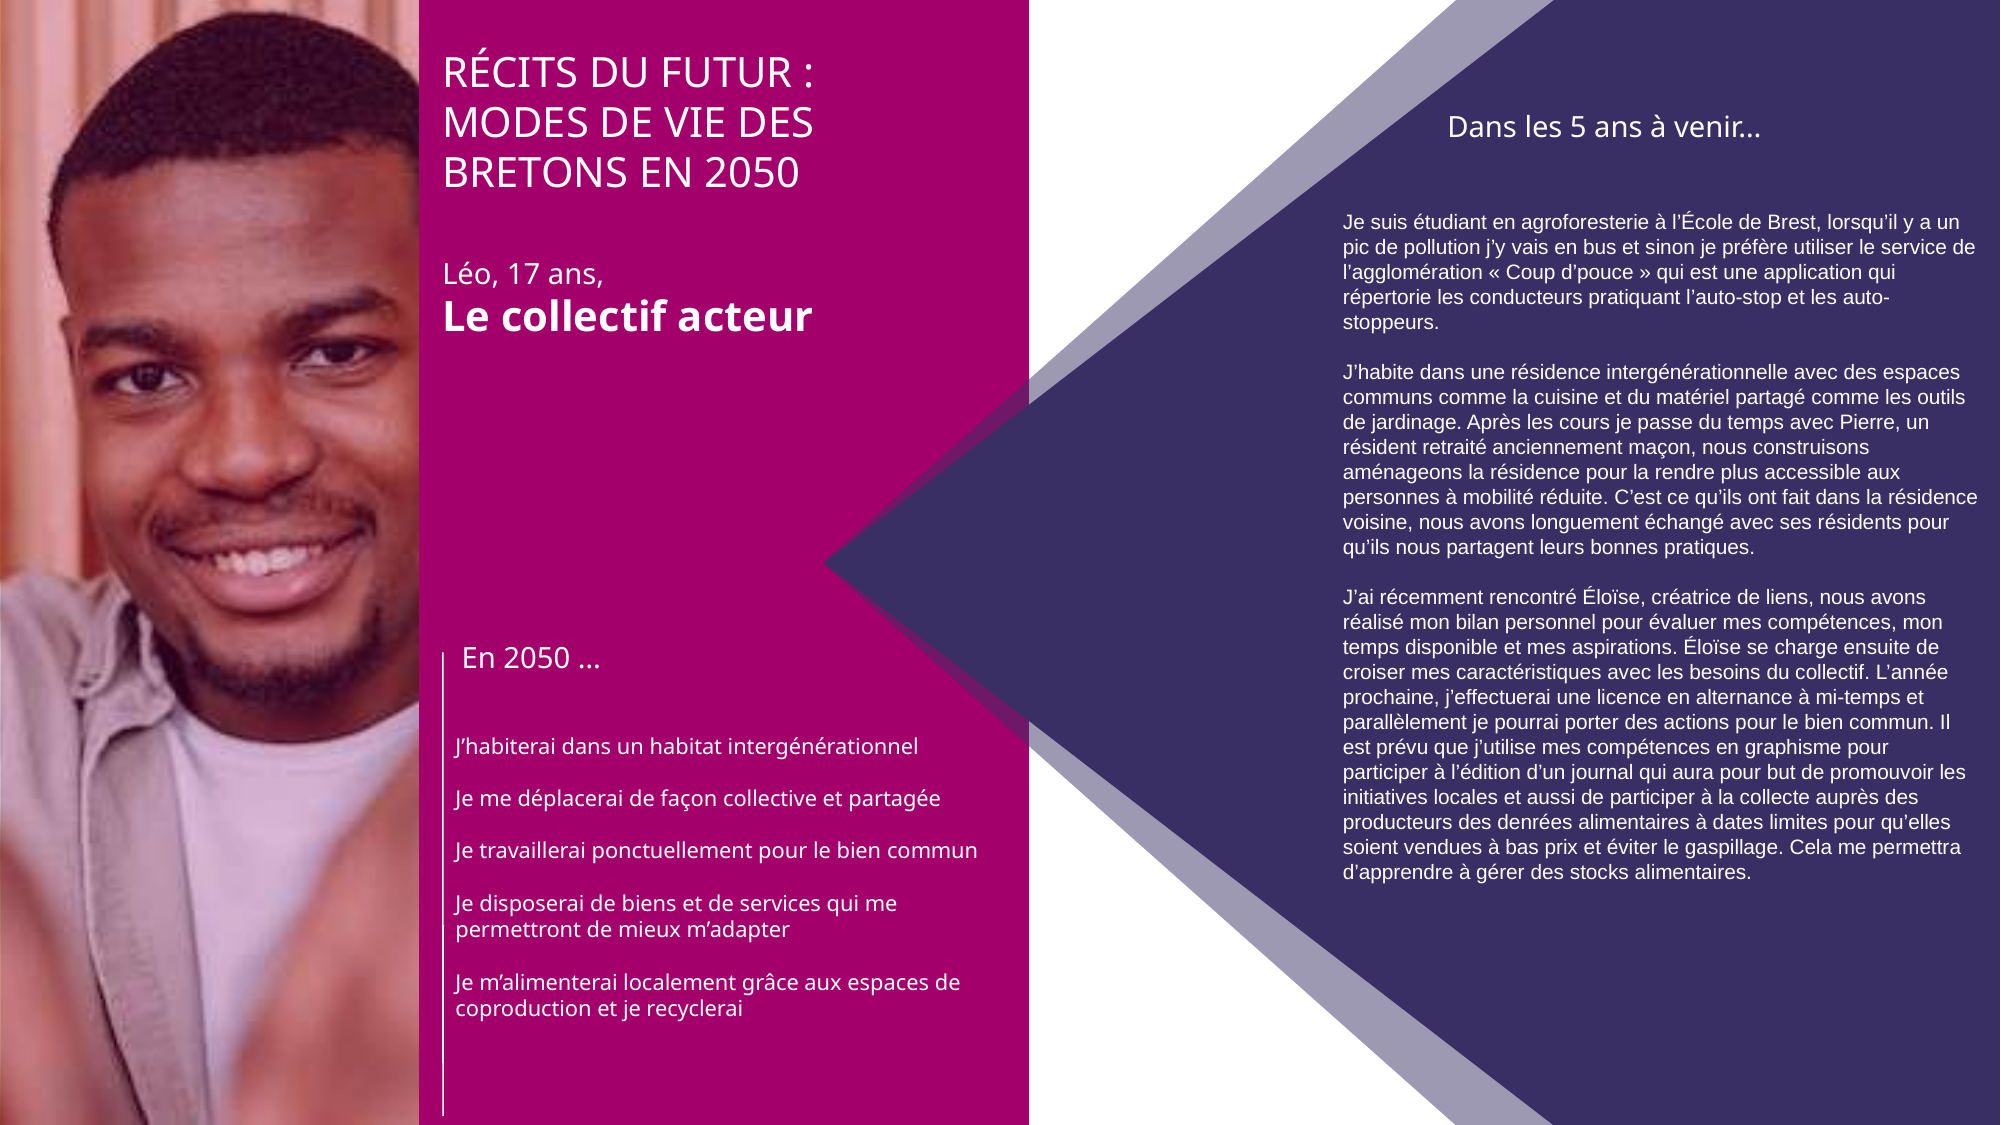

RÉCITS DU FUTUR :
MODES DE VIE DES BRETONS EN 2050
Dans les 5 ans à venir…
Je suis étudiant en agroforesterie à l’École de Brest, lorsqu’il y a un pic de pollution j’y vais en bus et sinon je préfère utiliser le service de l’agglomération « Coup d’pouce » qui est une application qui répertorie les conducteurs pratiquant l’auto-stop et les auto-stoppeurs.
J’habite dans une résidence intergénérationnelle avec des espaces communs comme la cuisine et du matériel partagé comme les outils de jardinage. Après les cours je passe du temps avec Pierre, un résident retraité anciennement maçon, nous construisons aménageons la résidence pour la rendre plus accessible aux personnes à mobilité réduite. C’est ce qu’ils ont fait dans la résidence voisine, nous avons longuement échangé avec ses résidents pour qu’ils nous partagent leurs bonnes pratiques.
J’ai récemment rencontré Éloïse, créatrice de liens, nous avons réalisé mon bilan personnel pour évaluer mes compétences, mon temps disponible et mes aspirations. Éloïse se charge ensuite de croiser mes caractéristiques avec les besoins du collectif. L’année prochaine, j’effectuerai une licence en alternance à mi-temps et parallèlement je pourrai porter des actions pour le bien commun. Il est prévu que j’utilise mes compétences en graphisme pour participer à l’édition d’un journal qui aura pour but de promouvoir les initiatives locales et aussi de participer à la collecte auprès des producteurs des denrées alimentaires à dates limites pour qu’elles soient vendues à bas prix et éviter le gaspillage. Cela me permettra d’apprendre à gérer des stocks alimentaires.
Léo, 17 ans,
Le collectif acteur
En 2050 …
J’habiterai dans un habitat intergénérationnel
Je me déplacerai de façon collective et partagée
Je travaillerai ponctuellement pour le bien commun
Je disposerai de biens et de services qui me permettront de mieux m’adapter
Je m’alimenterai localement grâce aux espaces de coproduction et je recyclerai